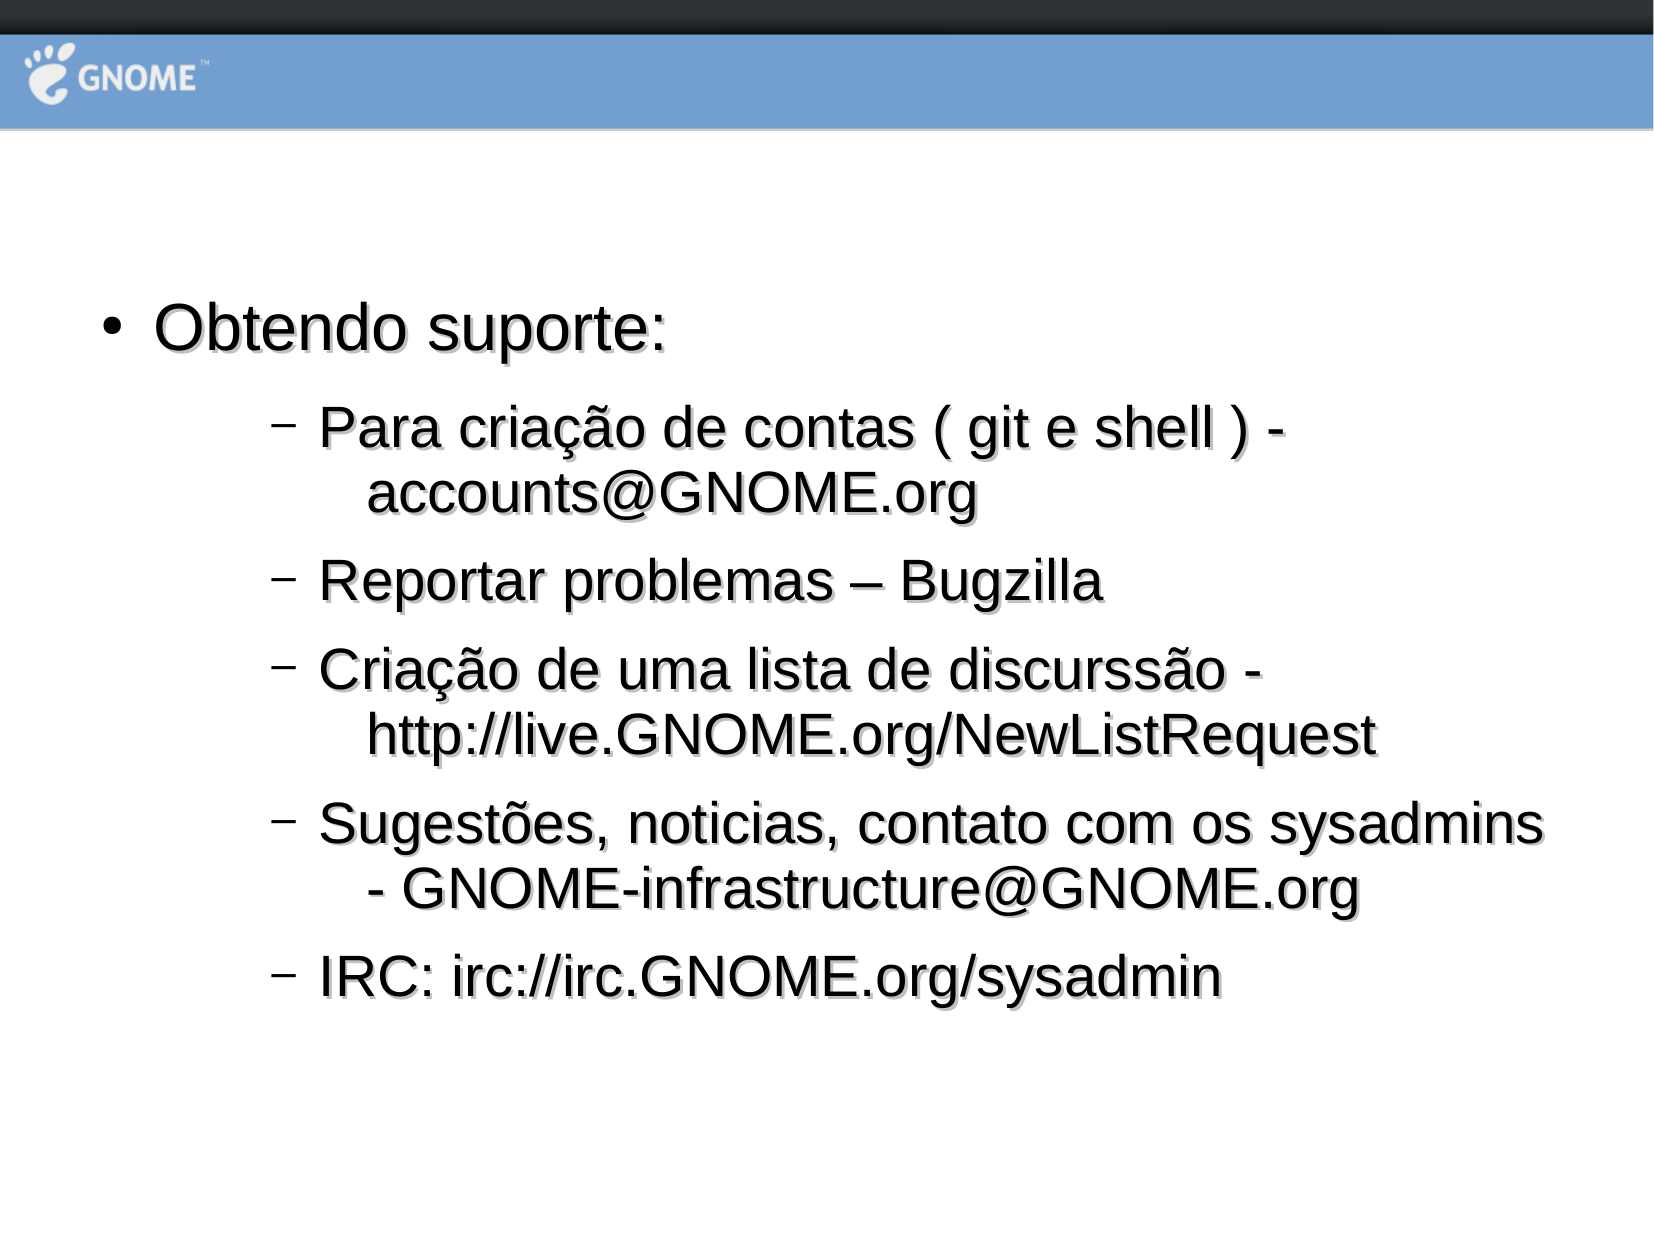

# Obtendo suporte:
Para criação de contas ( git e shell ) - accounts@GNOME.org
Reportar problemas – Bugzilla
Criação de uma lista de discurssão - http://live.GNOME.org/NewListRequest
Sugestões, noticias, contato com os sysadmins - GNOME-infrastructure@GNOME.org
IRC: irc://irc.GNOME.org/sysadmin